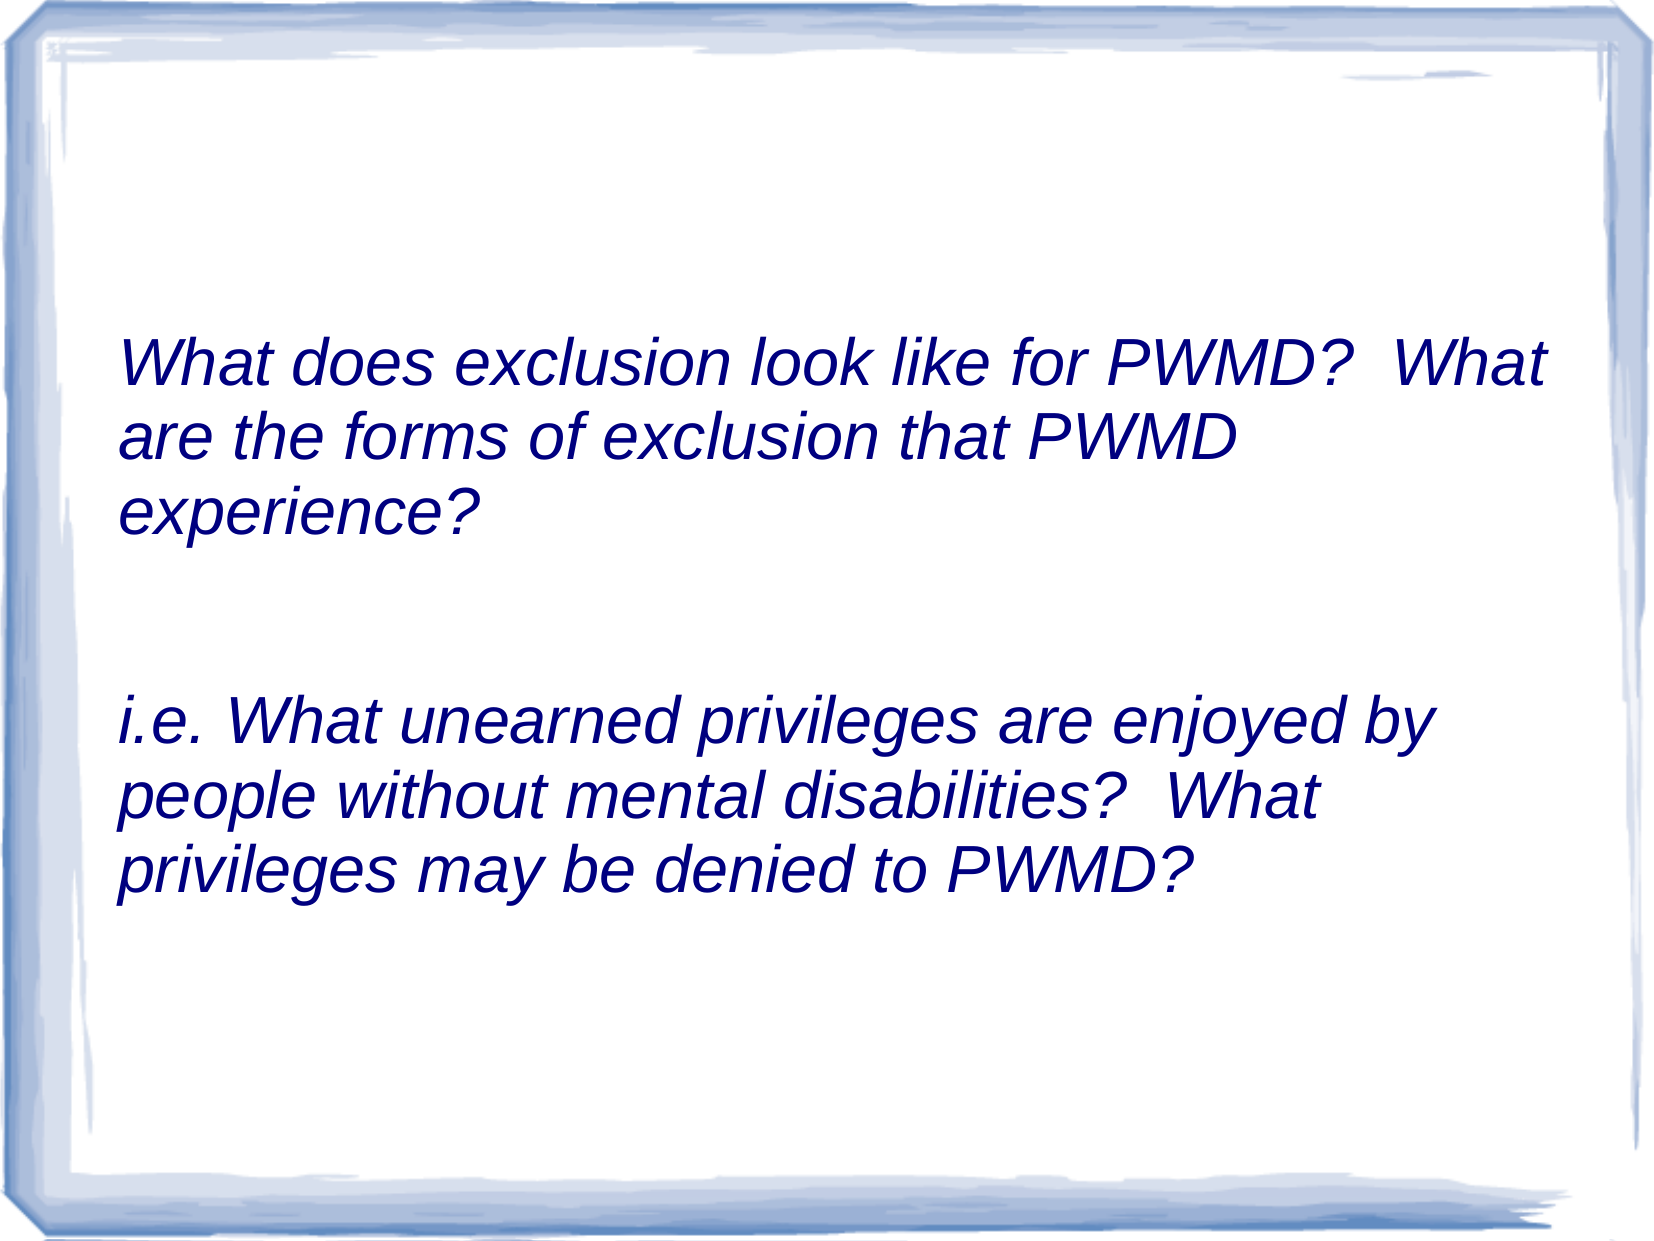

#
What does exclusion look like for PWMD? What are the forms of exclusion that PWMD experience?
i.e. What unearned privileges are enjoyed by people without mental disabilities? What privileges may be denied to PWMD?